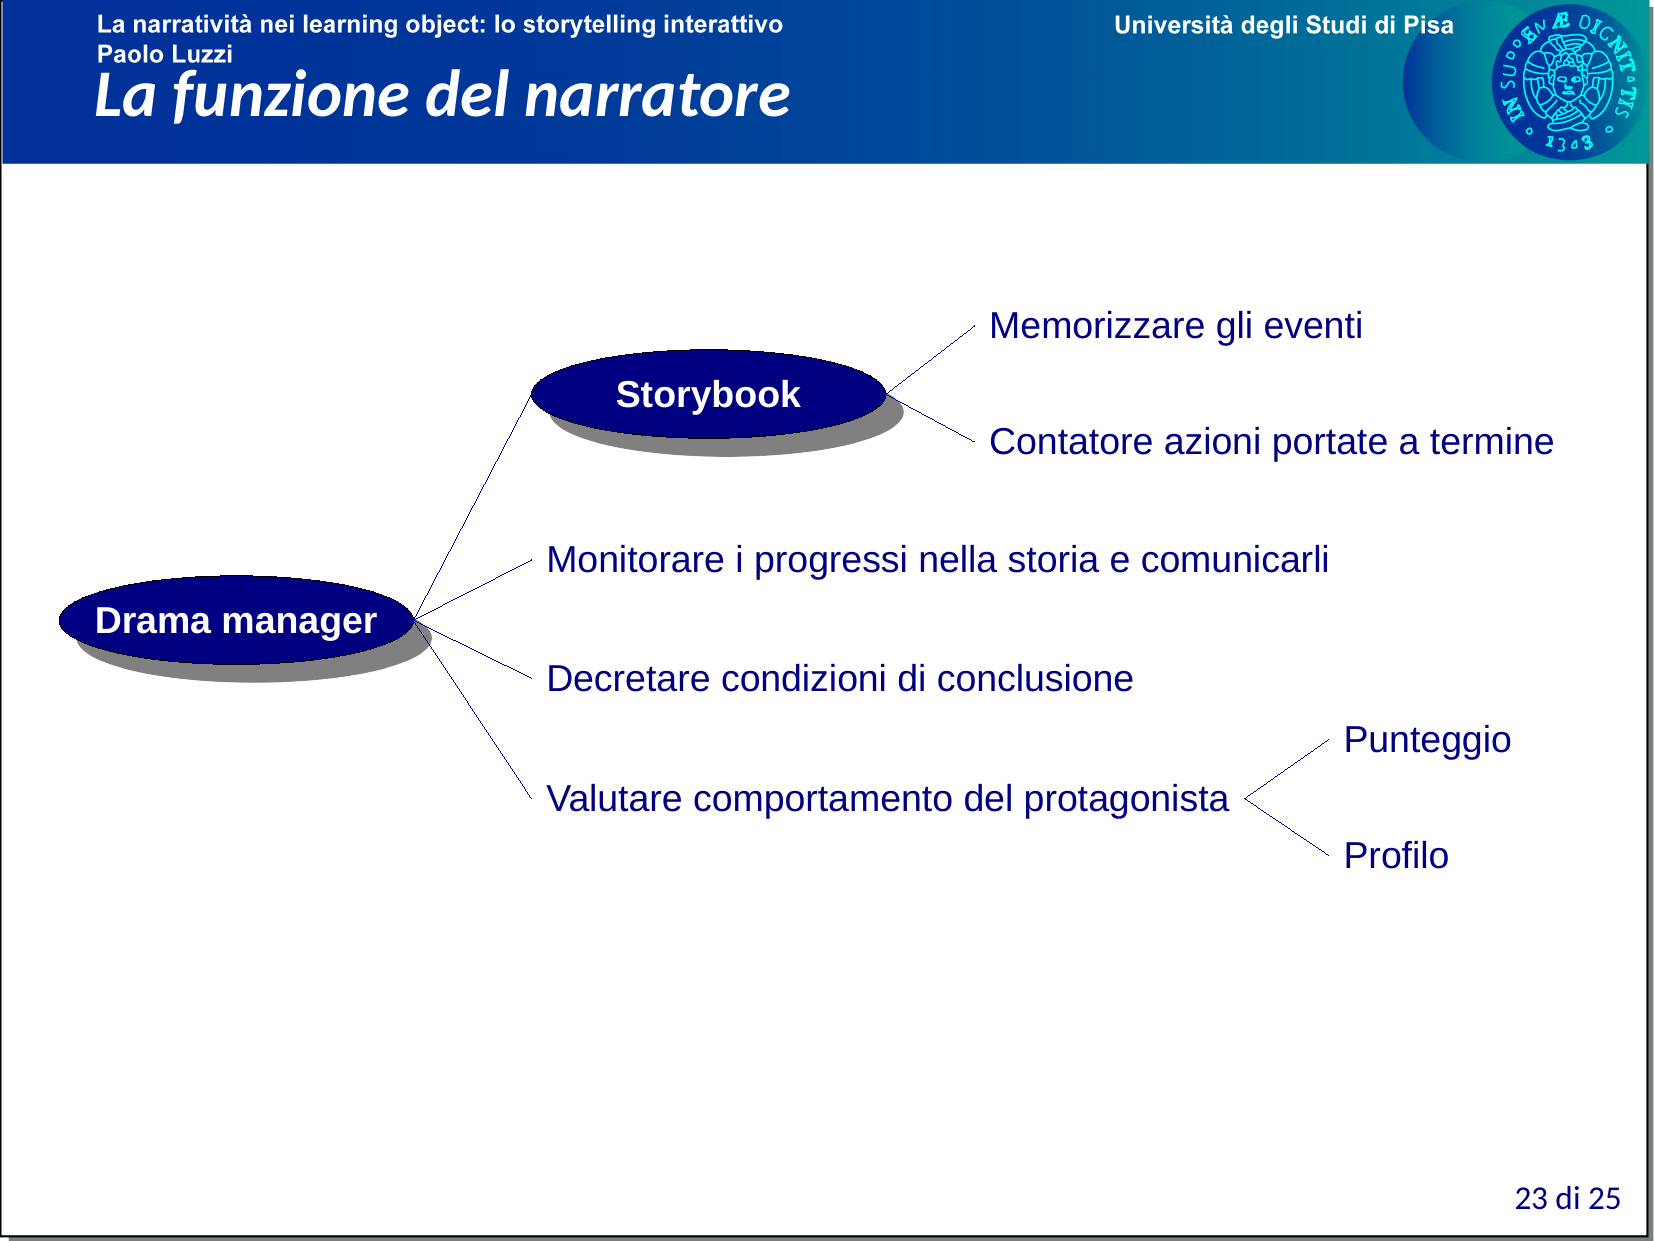

La funzione del narratore
Memorizzare gli eventi
Storybook
Contatore azioni portate a termine
Monitorare i progressi nella storia e comunicarli
Drama manager
Decretare condizioni di conclusione
Punteggio
Valutare comportamento del protagonista
Profilo
23
23 di 25